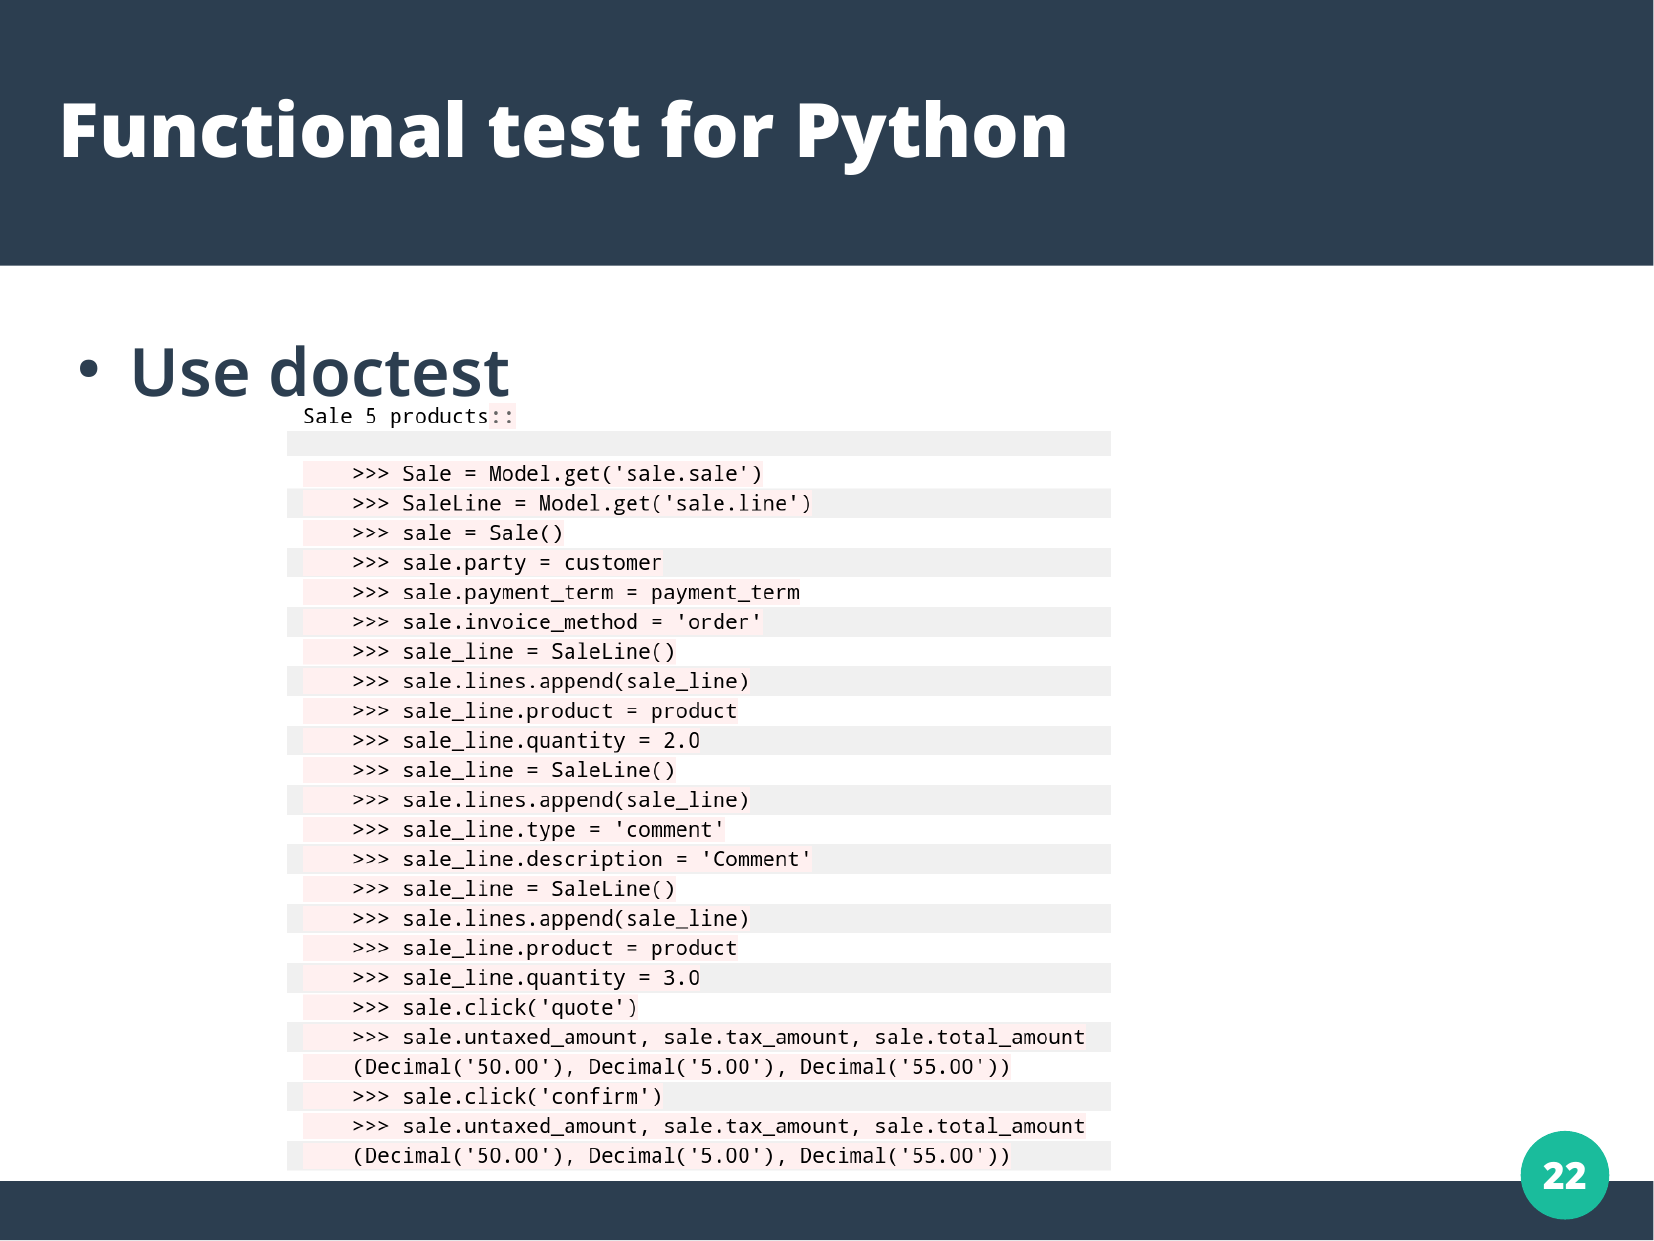

# Functional test for Python
Use doctest
22